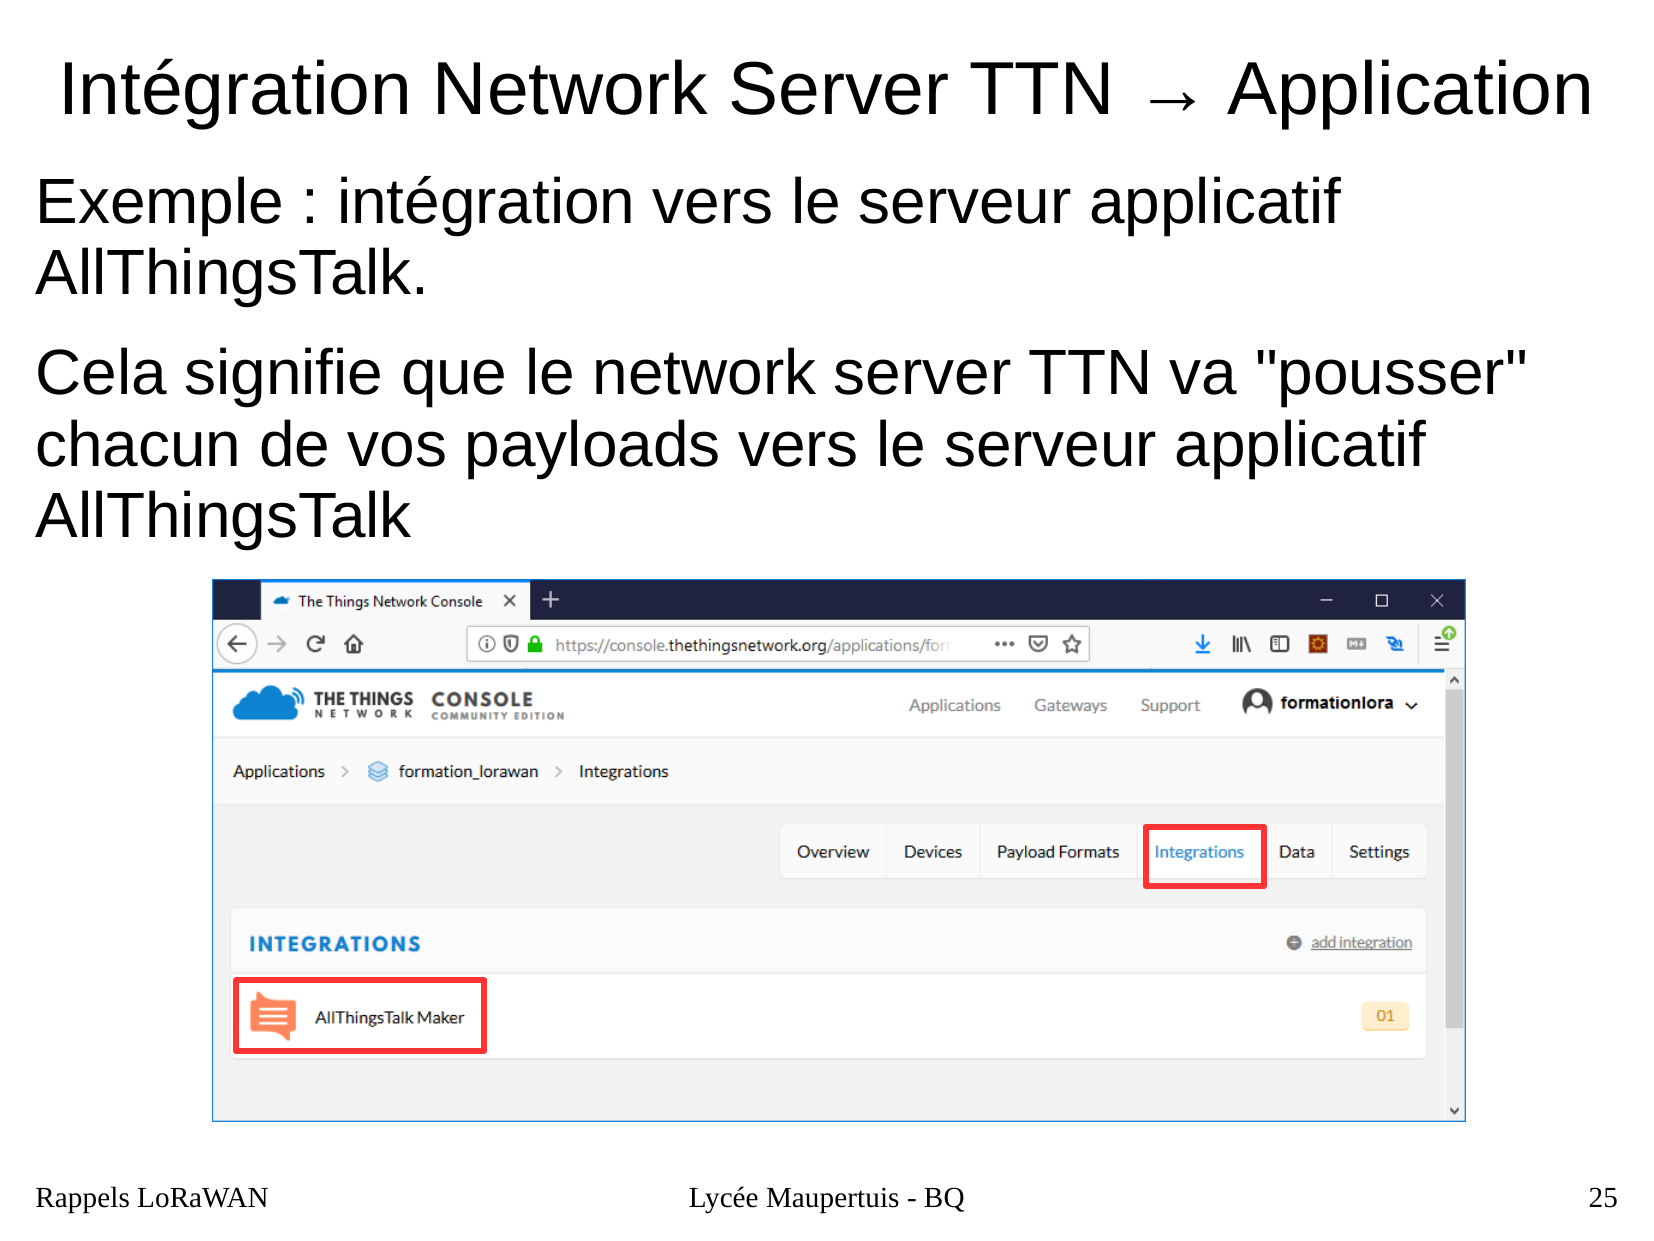

# Intégration Network Server TTN → Application
Exemple : intégration vers le serveur applicatif AllThingsTalk.
Cela signifie que le network server TTN va "pousser" chacun de vos payloads vers le serveur applicatif AllThingsTalk
Rappels LoRaWAN
Lycée Maupertuis - BQ
25